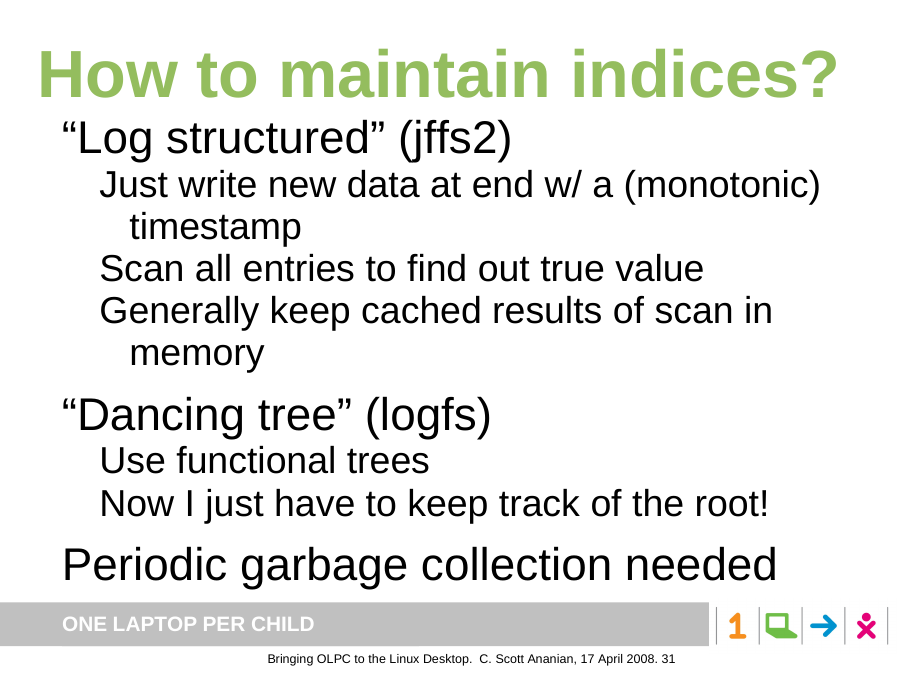

# How to maintain indices?
“Log structured” (jffs2)
Just write new data at end w/ a (monotonic) timestamp
Scan all entries to find out true value
Generally keep cached results of scan in memory
“Dancing tree” (logfs)
Use functional trees
Now I just have to keep track of the root!
Periodic garbage collection needed